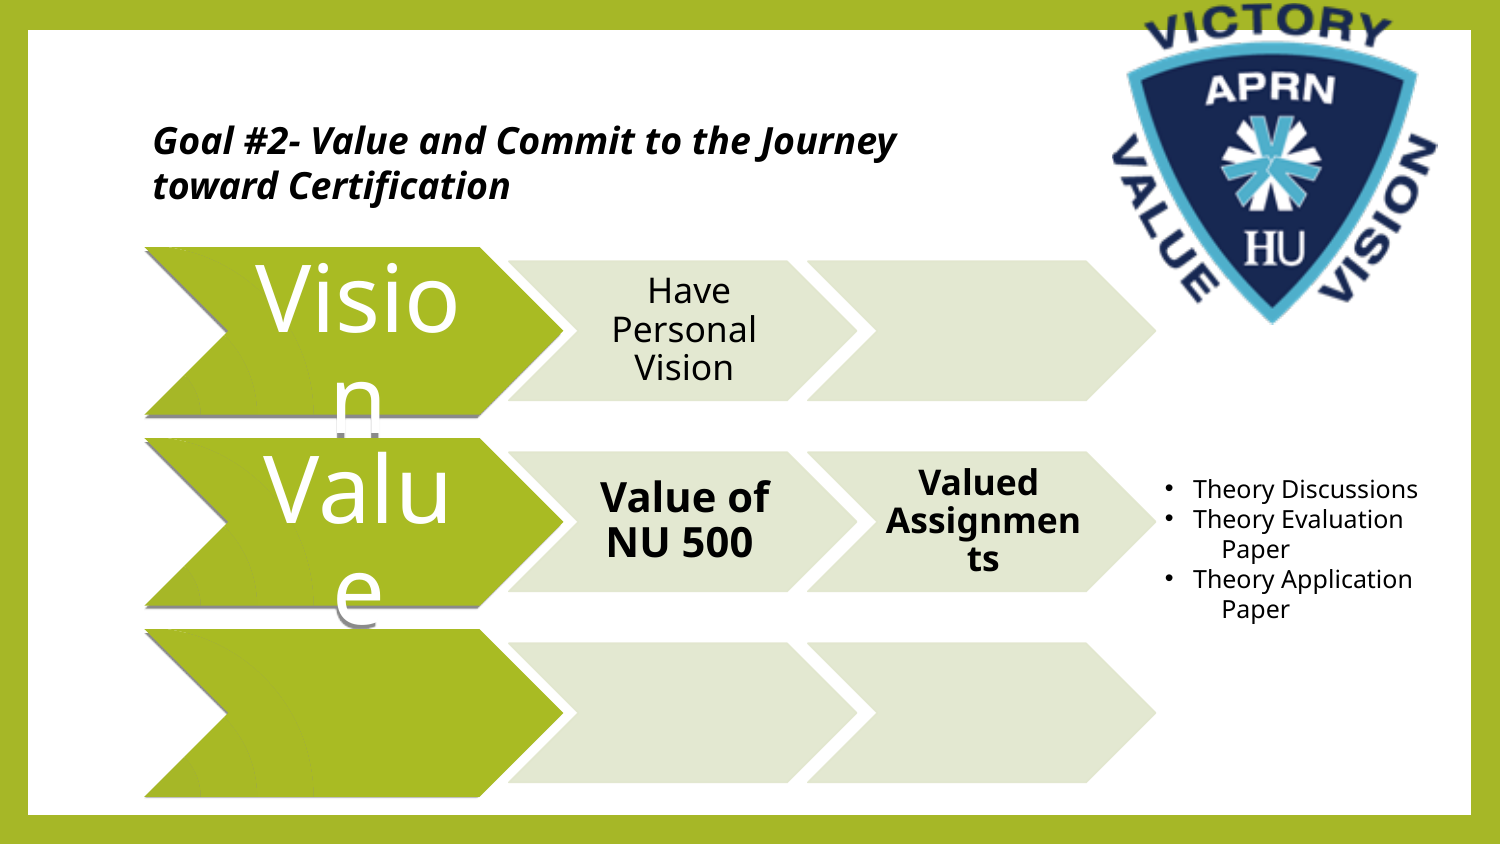

#
Goal #2- Value and Commit to the Journey toward Certification
Vision
 Have Personal Vision
Value
Value of NU 500
Valued Assignments
Theory Discussions
Theory Evaluation Paper
Theory Application Paper